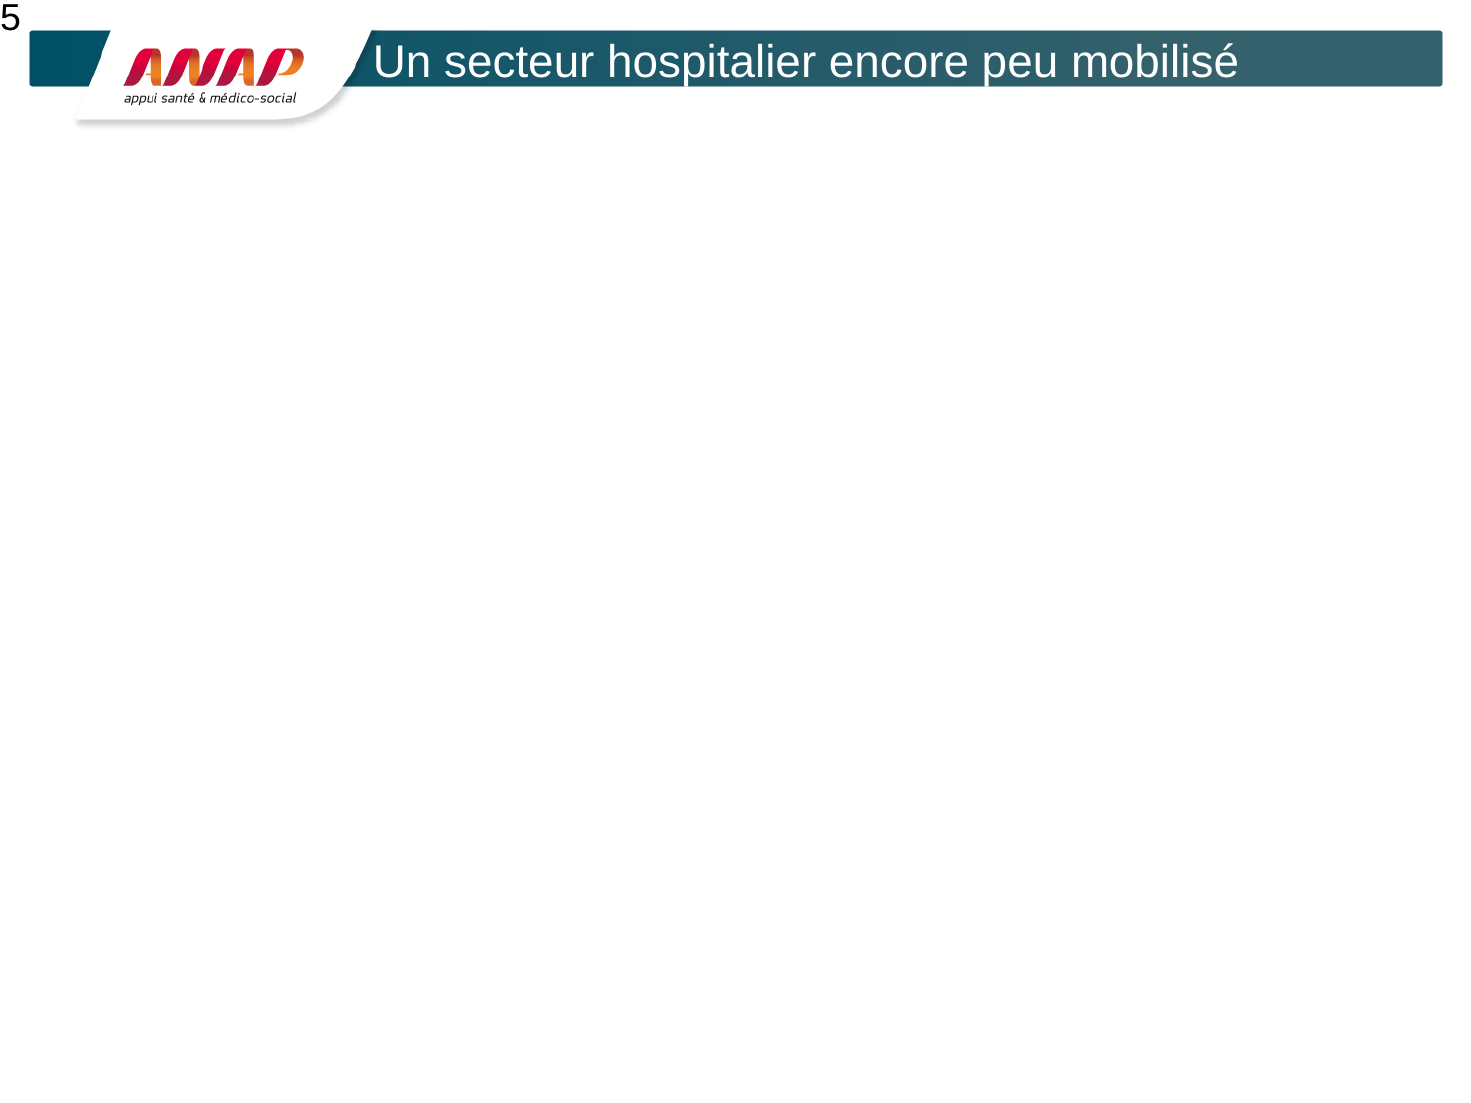

# Un secteur hospitalier encore peu mobilisé
Les coopérations en Biologie médicale sont…
Indispensables et urgentes
Peu développées dans le secteur public hospitalier :
13% de laboratoires déjà restructurés
40% en cours de processus
47% non engagés (source : enquête SNBH 2012 sur 251 laboratoires)
Peu accompagnées dans la démarche